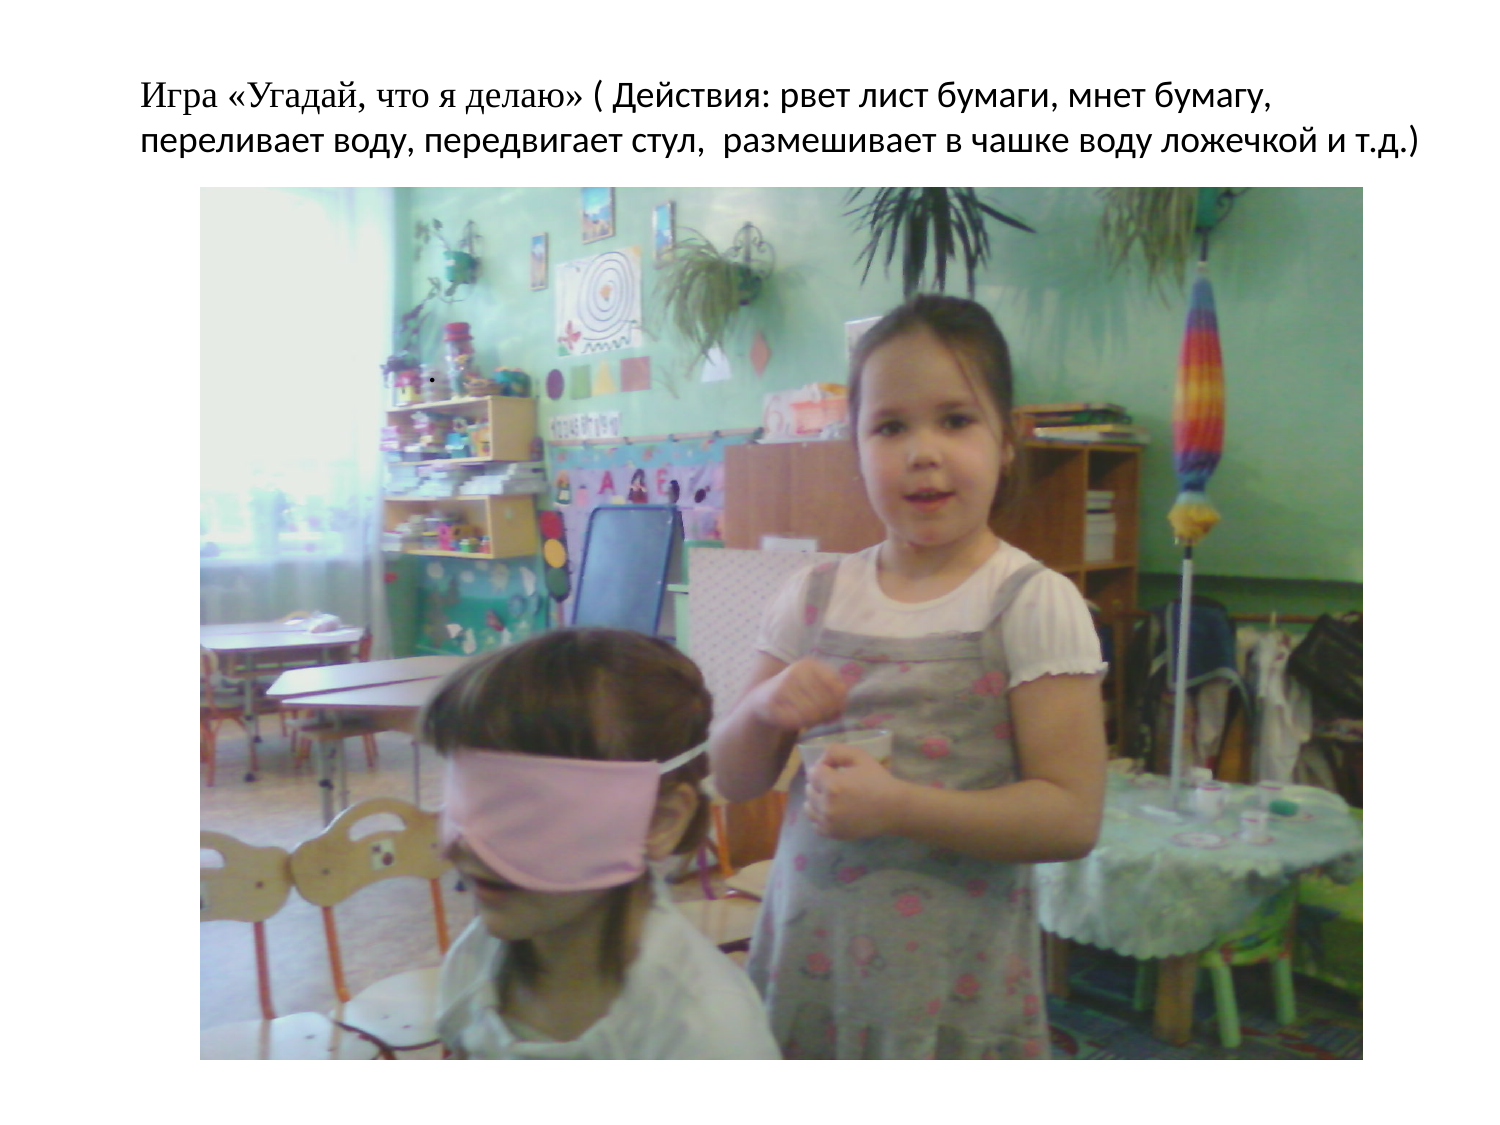

Игра «Угадай, что я делаю» ( Действия: рвет лист бумаги, мнет бумагу,
переливает воду, передвигает стул, размешивает в чашке воду ложечкой и т.д.)
.